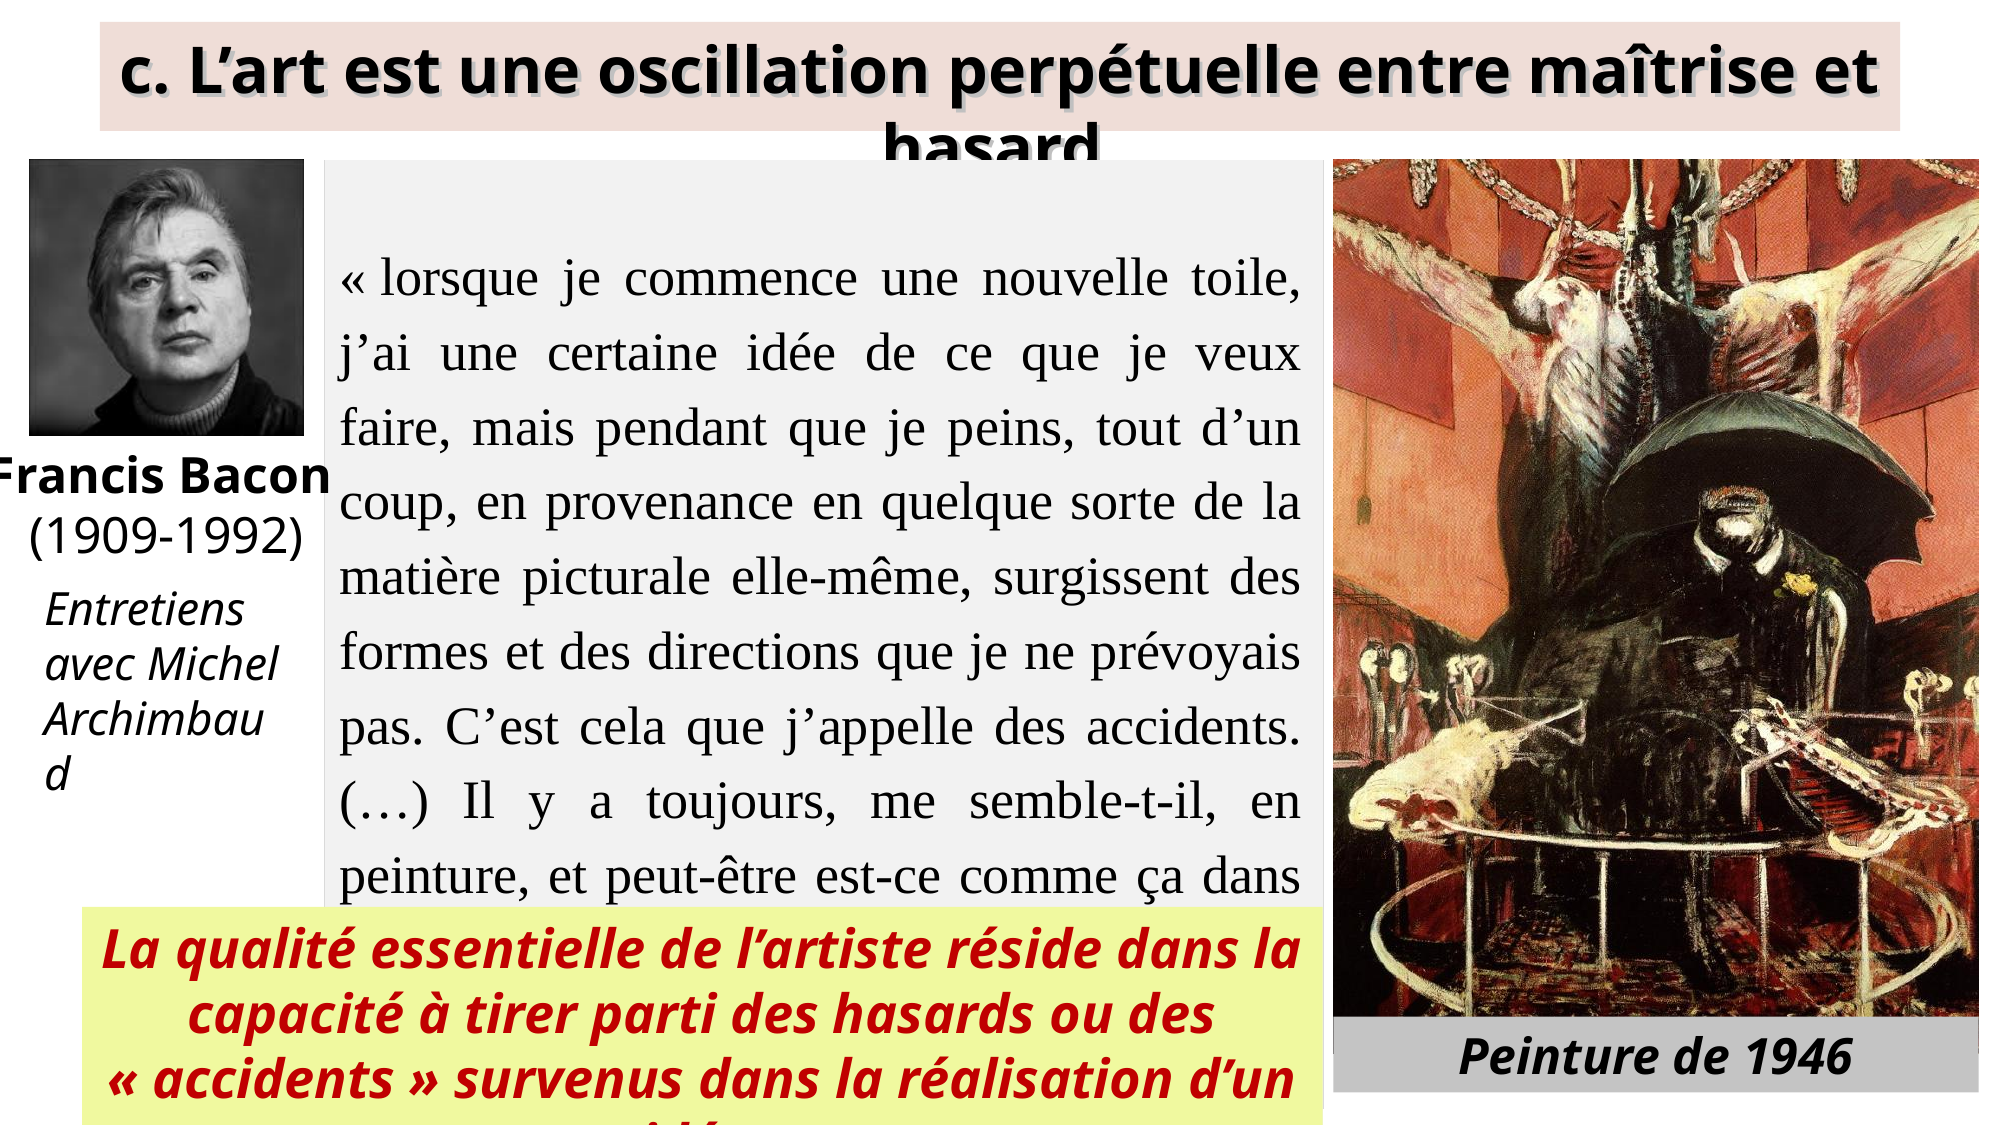

c. L’art est une oscillation perpétuelle entre maîtrise et hasard
« J’étais en train de faire un paysage, je voulais faire un champ avec un oiseau qui le survole et j’avais placé tout un tas de repères sur la toile pour cela, et puis d’un coup, les formes que l’on voit sur cette toile ont commencé d’apparaître, elles se sont imposées à moi. Ce n’était pas ce que je comptais faire, loin de là. C’est arrivé comme cela et j’étais plutôt étonné de cette apparition. Dans cette circonstance, je pense que l’instinct a produit ces formes. Mais il ne faut pas assimiler cela à de l’inspiration. Cela n’a rien à voir avec les muses ou quelque chose comme ça, non, c’est arrivé de façon inattendue, comme un accident. Il était prévu quelque chose, et puis, d’une façon tout à fait étonnante, quelque chose d’autre est arrivé. C’est à la fois accidentel et en même temps complètement évident. »
« Par exemple, quand on fait de la peinture à l’huile, il peut se produire des événements que l’on ne maîtrise pas, on peut faire une tache, tourner le pinceau d’une façon ou d’une autre, et cela va produire des effets chaque fois différents, cela va changer toute l’implication de l’image. Tandis que l’on travaille dans une certaine direction, on essaye d’aller plus loin dans cette direction, et c’est alors qu’on détruit l’image que l’on avait faite et que l’on ne retrouvera plus jamais. C’est alors aussi que surgit quelque chose qu’on n’attendait pas et qui arrive inopinément. On sait, on voit quelque chose que l’on va faire, mais la peinture est tellement fluide que l’on ne peut rien noter. Le plus étonnant, c’est que ce quelque chose qui est apparu comme malgré soi est parfois meilleur que ce que l’on était en train de faire. »
« lorsque je commence une nouvelle toile, j’ai une certaine idée de ce que je veux faire, mais pendant que je peins, tout d’un coup, en provenance en quelque sorte de la matière picturale elle-même, surgissent des formes et des directions que je ne prévoyais pas. C’est cela que j’appelle des accidents. (…) Il y a toujours, me semble-t-il, en peinture, et peut-être est-ce comme ça dans les autres arts, une part de maîtrise et une part de surprise »
Francis Bacon
(1909-1992)
Entretiens avec Michel Archimbaud
La qualité essentielle de l’artiste réside dans la capacité à tirer parti des hasards ou des « accidents » survenus dans la réalisation d’un idée.
Peinture de 1946